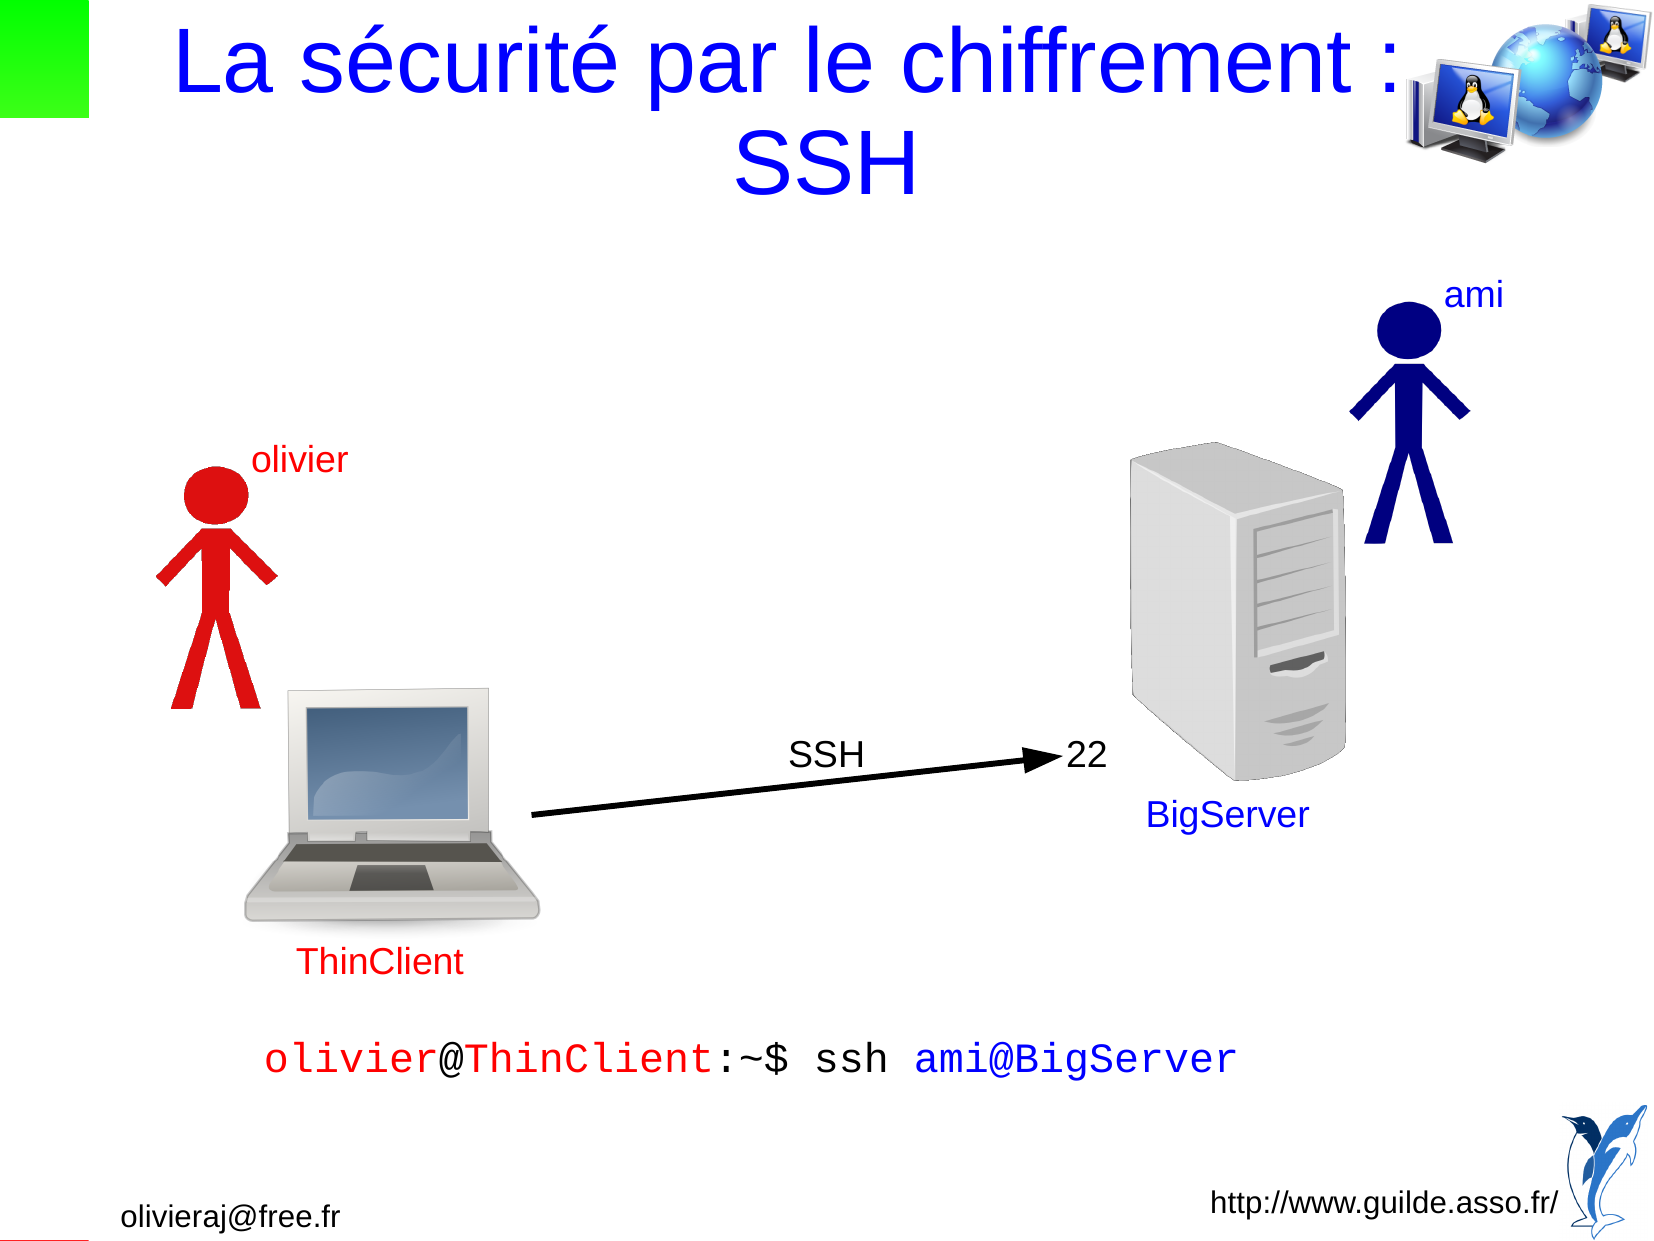

# La sécurité par le chiffrement : SSH
ami
olivier
SSH
22
BigServer
ThinClient
olivier@ThinClient:~$ ssh ami@BigServer